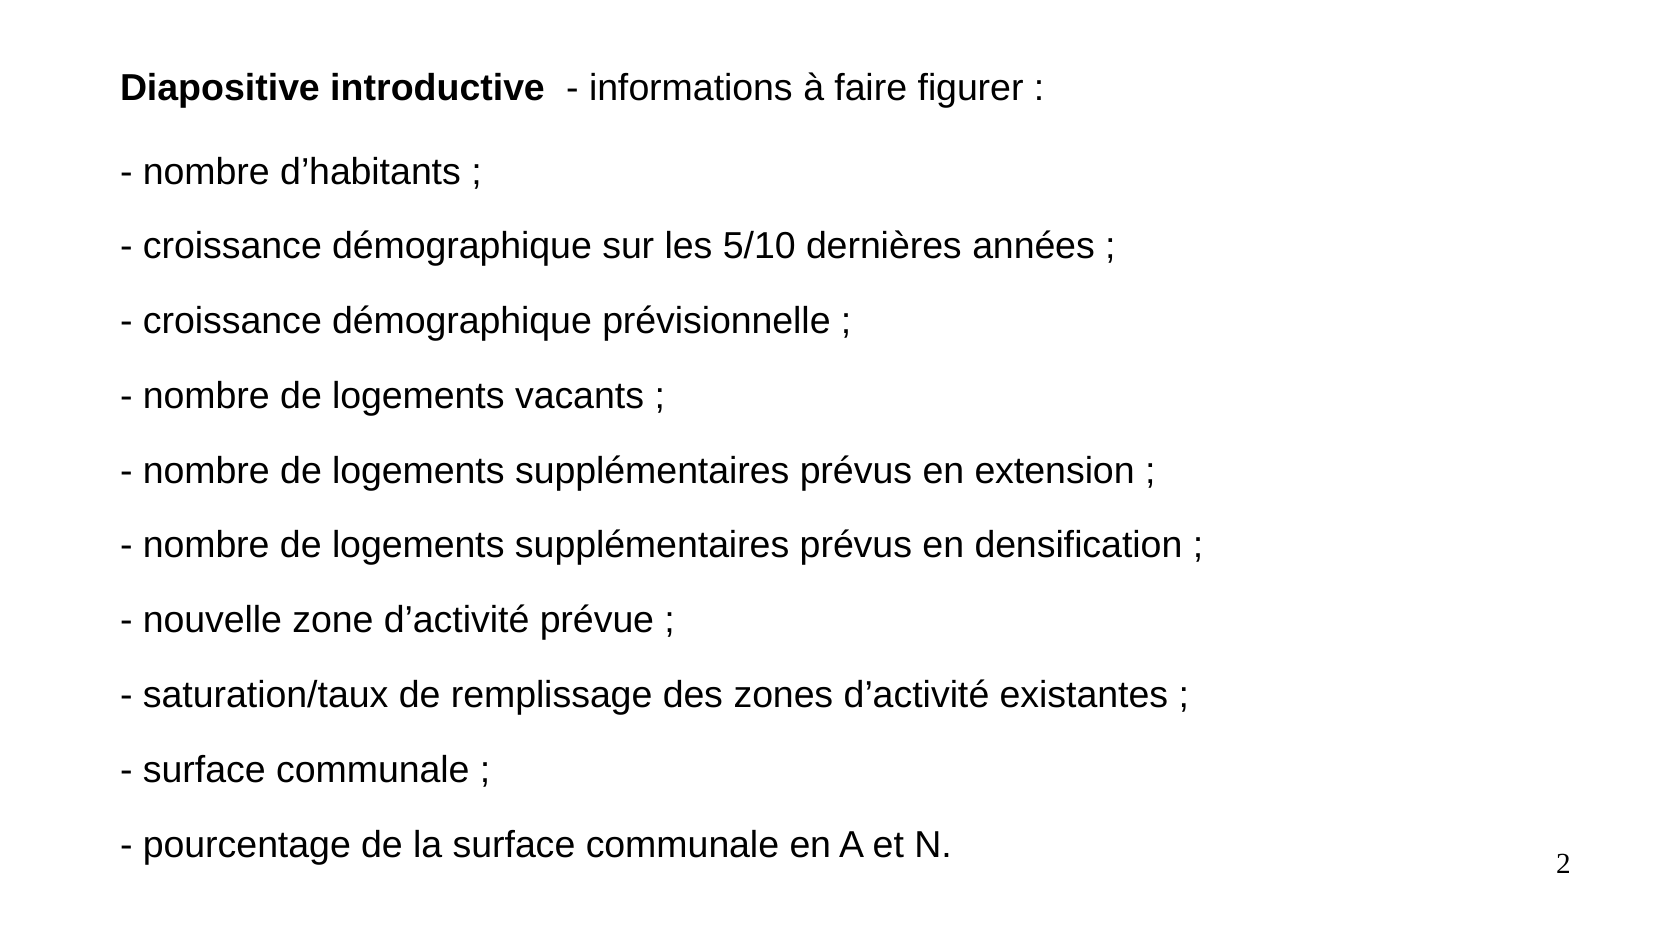

# Diapositive introductive - informations à faire figurer :
- nombre d’habitants ;
- croissance démographique sur les 5/10 dernières années ;
- croissance démographique prévisionnelle ;
- nombre de logements vacants ;
- nombre de logements supplémentaires prévus en extension ;
- nombre de logements supplémentaires prévus en densification ;
- nouvelle zone d’activité prévue ;
- saturation/taux de remplissage des zones d’activité existantes ;
- surface communale ;
- pourcentage de la surface communale en A et N.
2